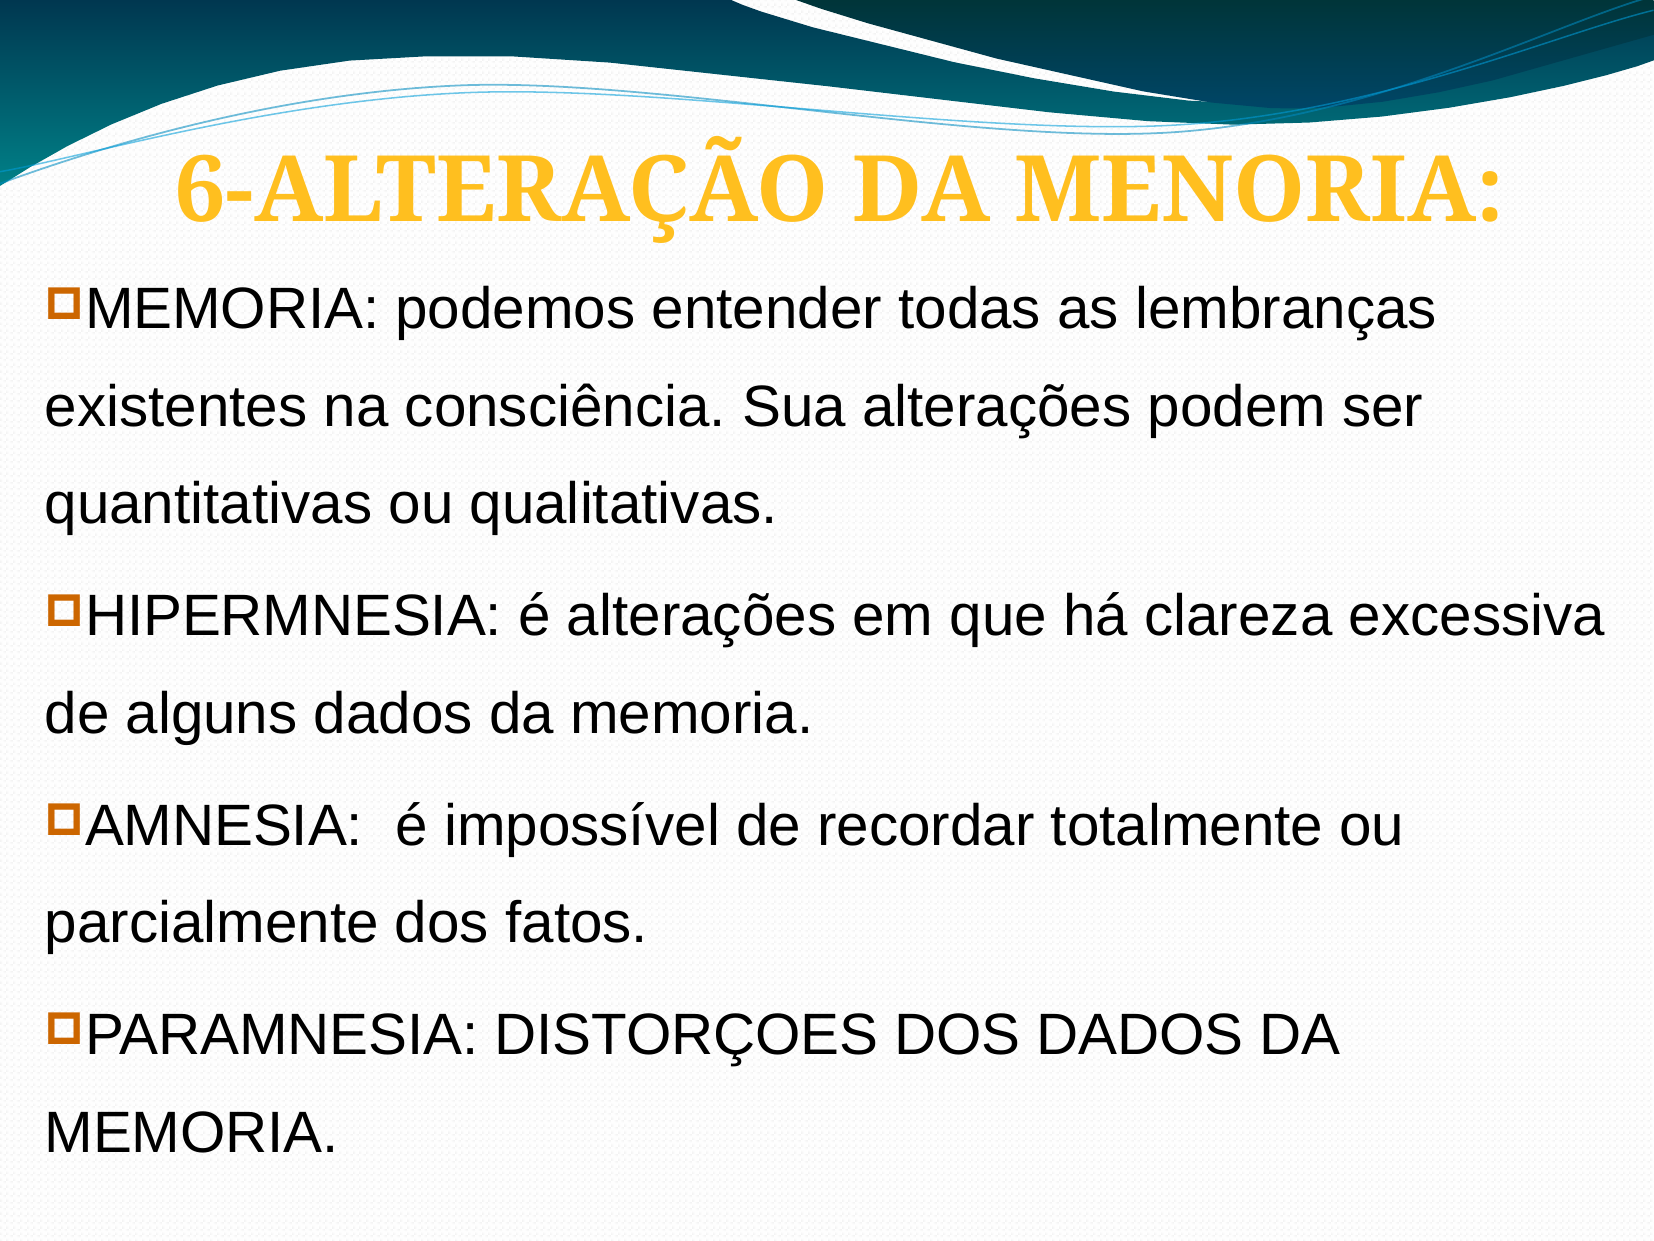

6-ALTERAÇÃO DA MENORIA:
MEMORIA: podemos entender todas as lembranças existentes na consciência. Sua alterações podem ser quantitativas ou qualitativas.
HIPERMNESIA: é alterações em que há clareza excessiva de alguns dados da memoria.
AMNESIA: é impossível de recordar totalmente ou parcialmente dos fatos.
PARAMNESIA: DISTORÇOES DOS DADOS DA MEMORIA.